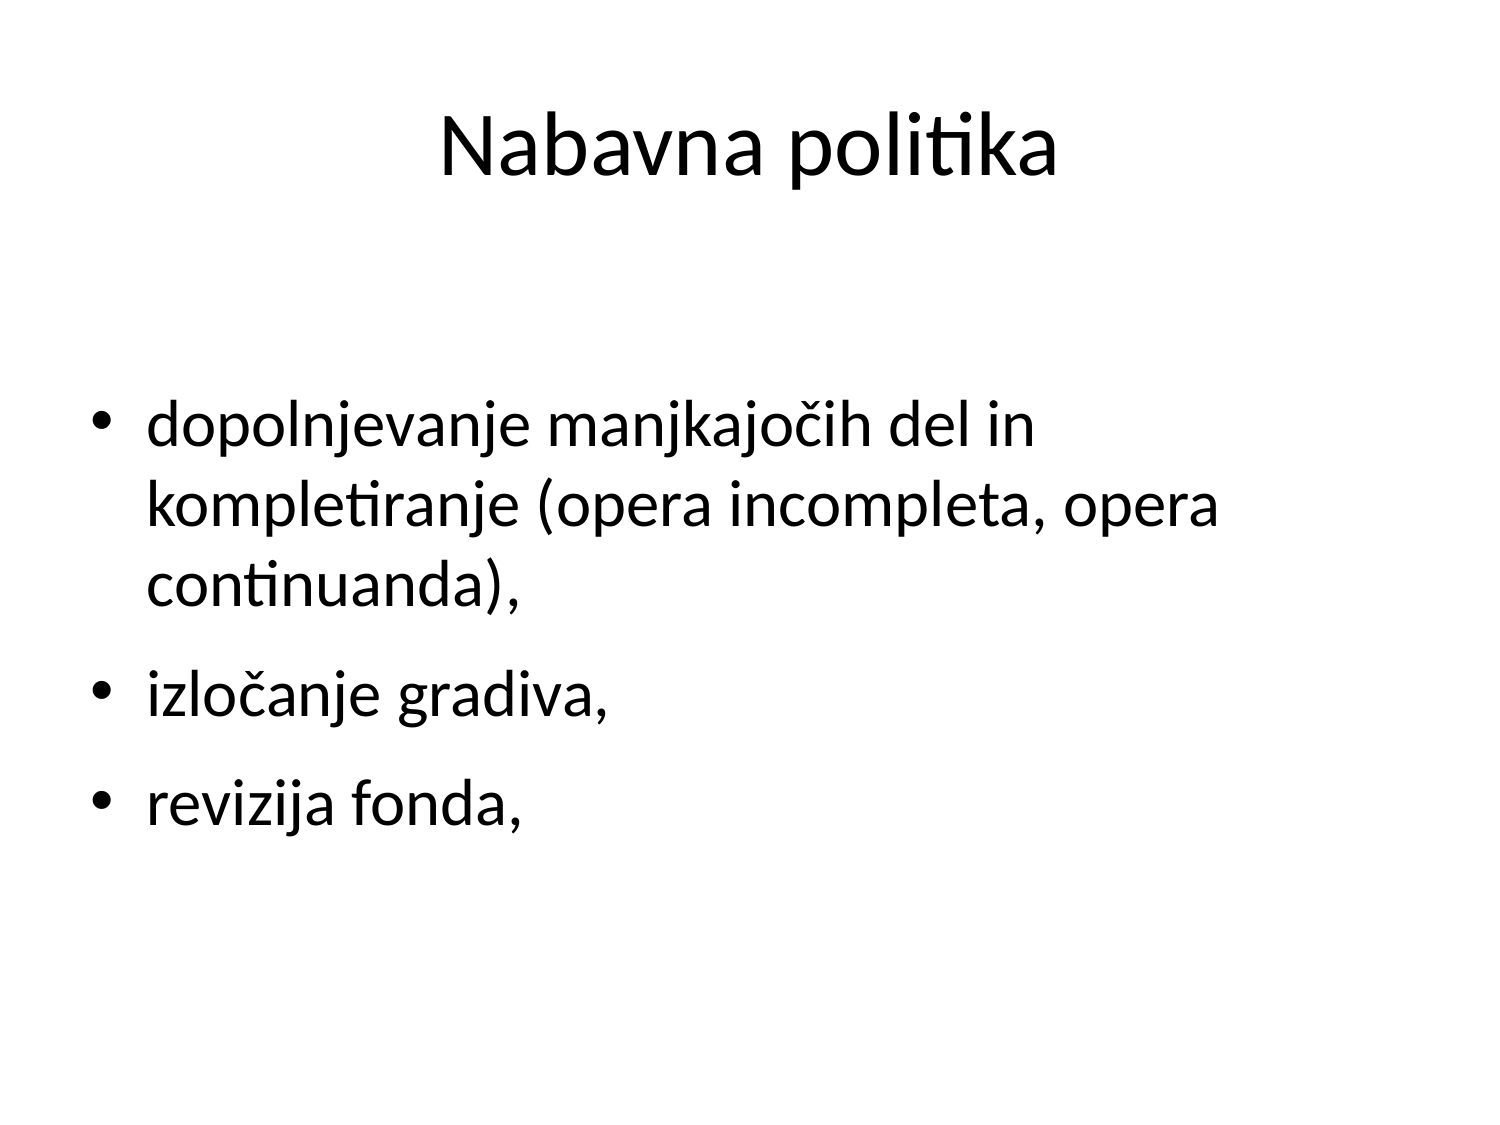

# Nabavna politika
dopolnjevanje manjkajočih del in kompletiranje (opera incompleta, opera continuanda),
izločanje gradiva,
revizija fonda,